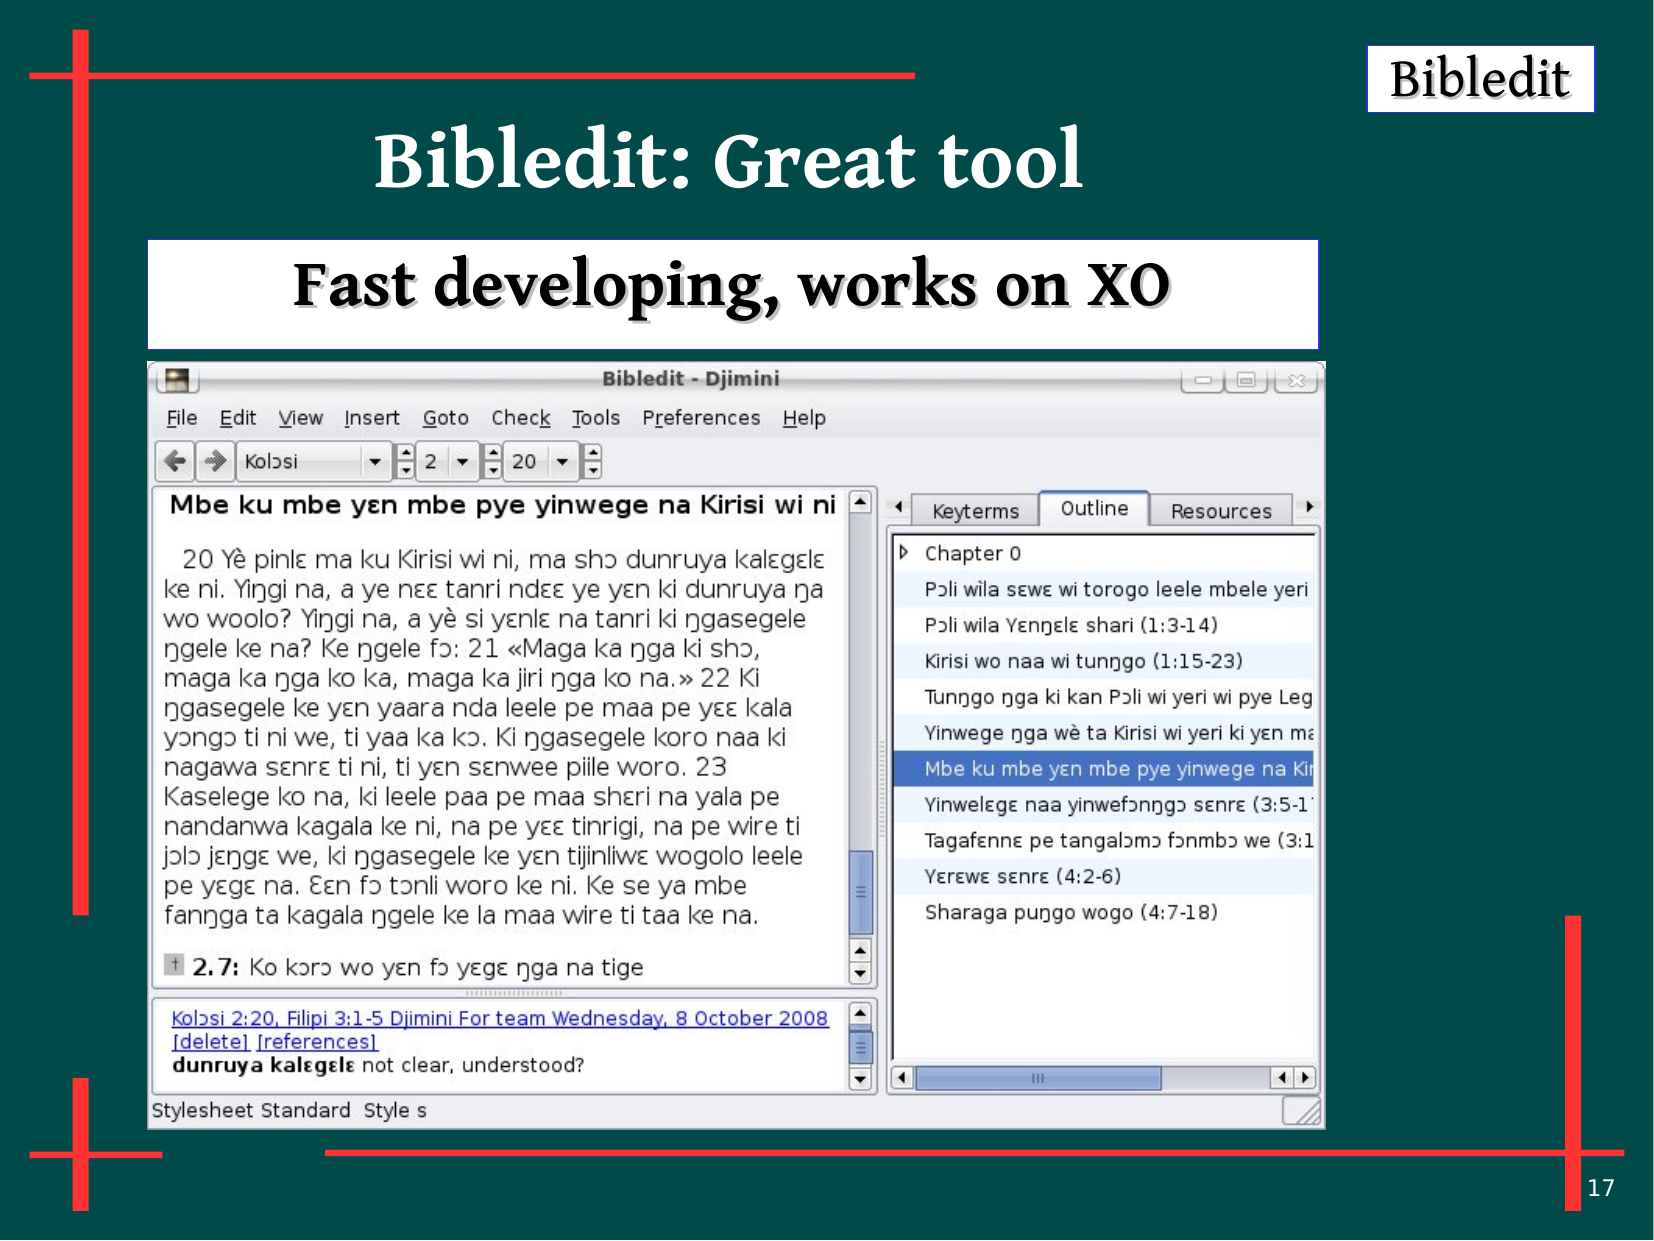

Bibledit
# Bibledit: Great tool
Fast developing, works on XO